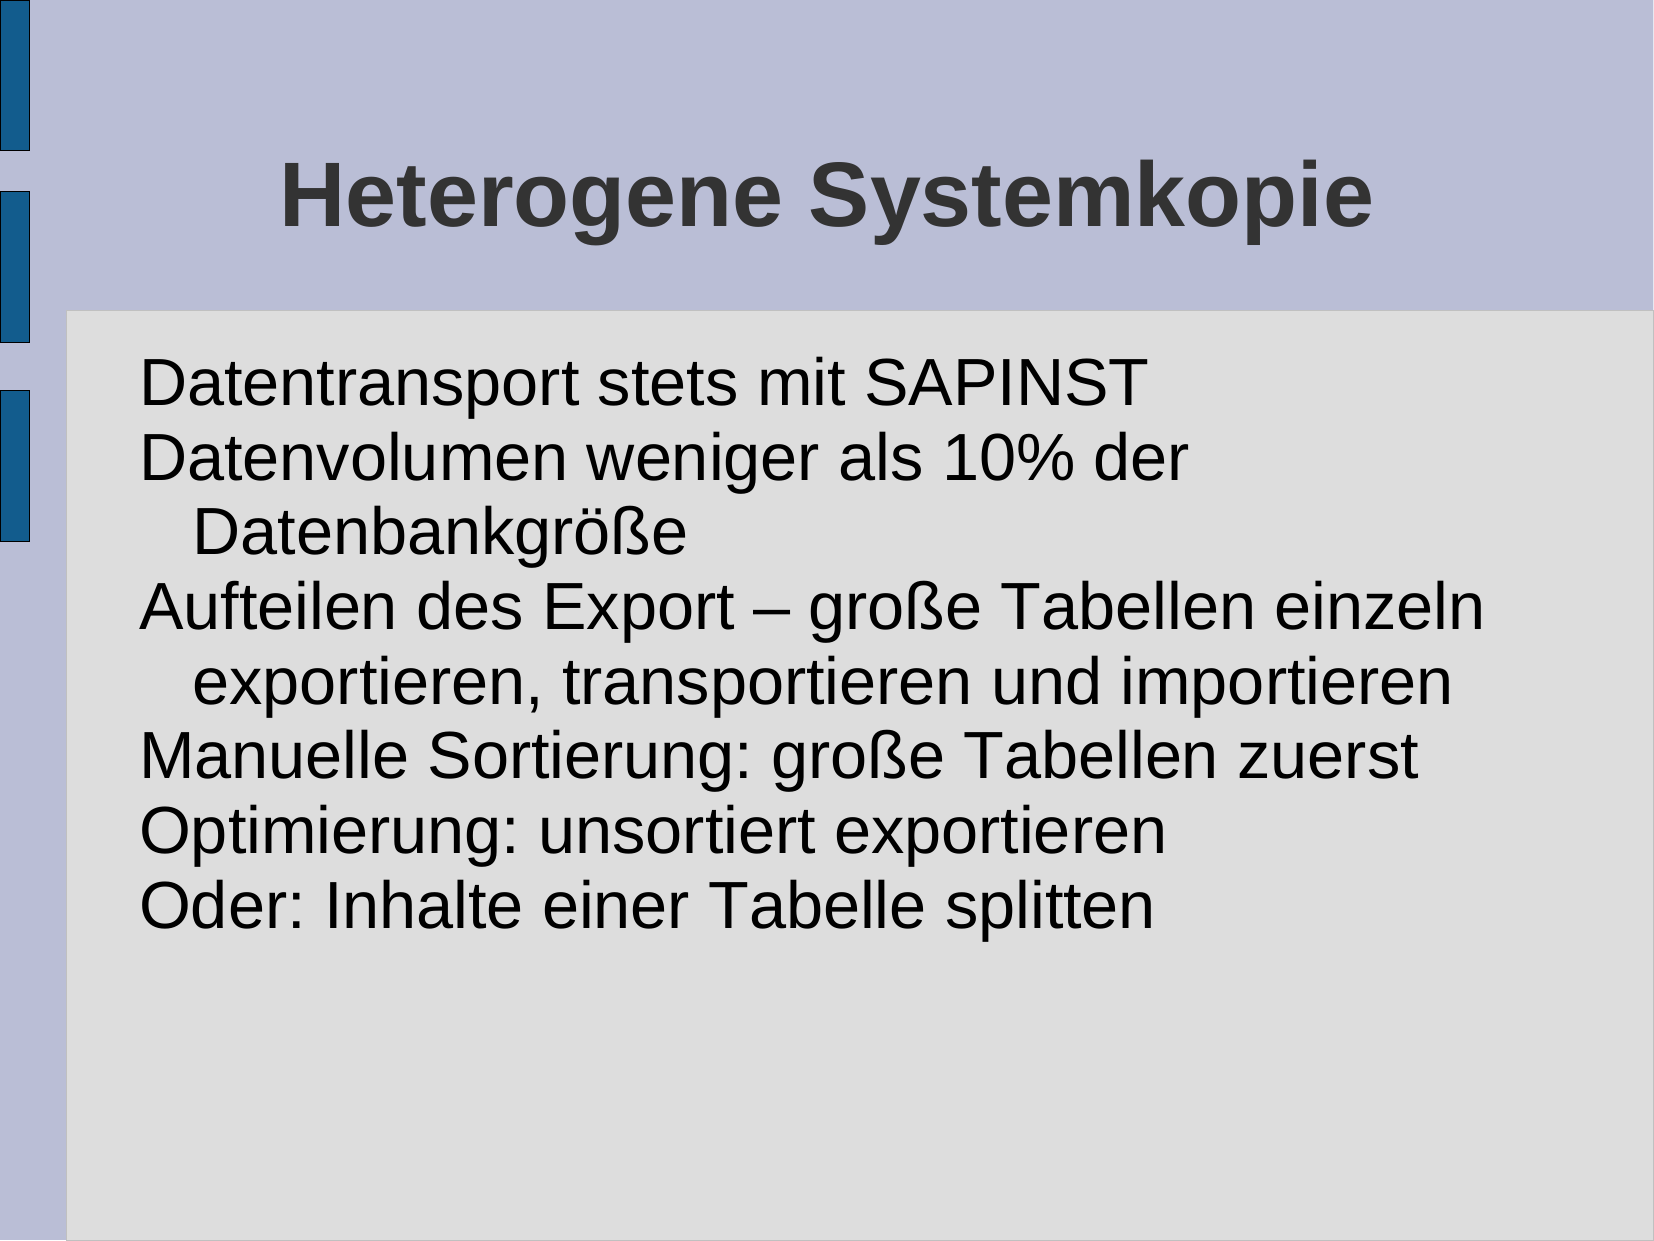

# Heterogene Systemkopie
Datentransport stets mit SAPINST
Datenvolumen weniger als 10% der Datenbankgröße
Aufteilen des Export – große Tabellen einzeln exportieren, transportieren und importieren
Manuelle Sortierung: große Tabellen zuerst
Optimierung: unsortiert exportieren
Oder: Inhalte einer Tabelle splitten